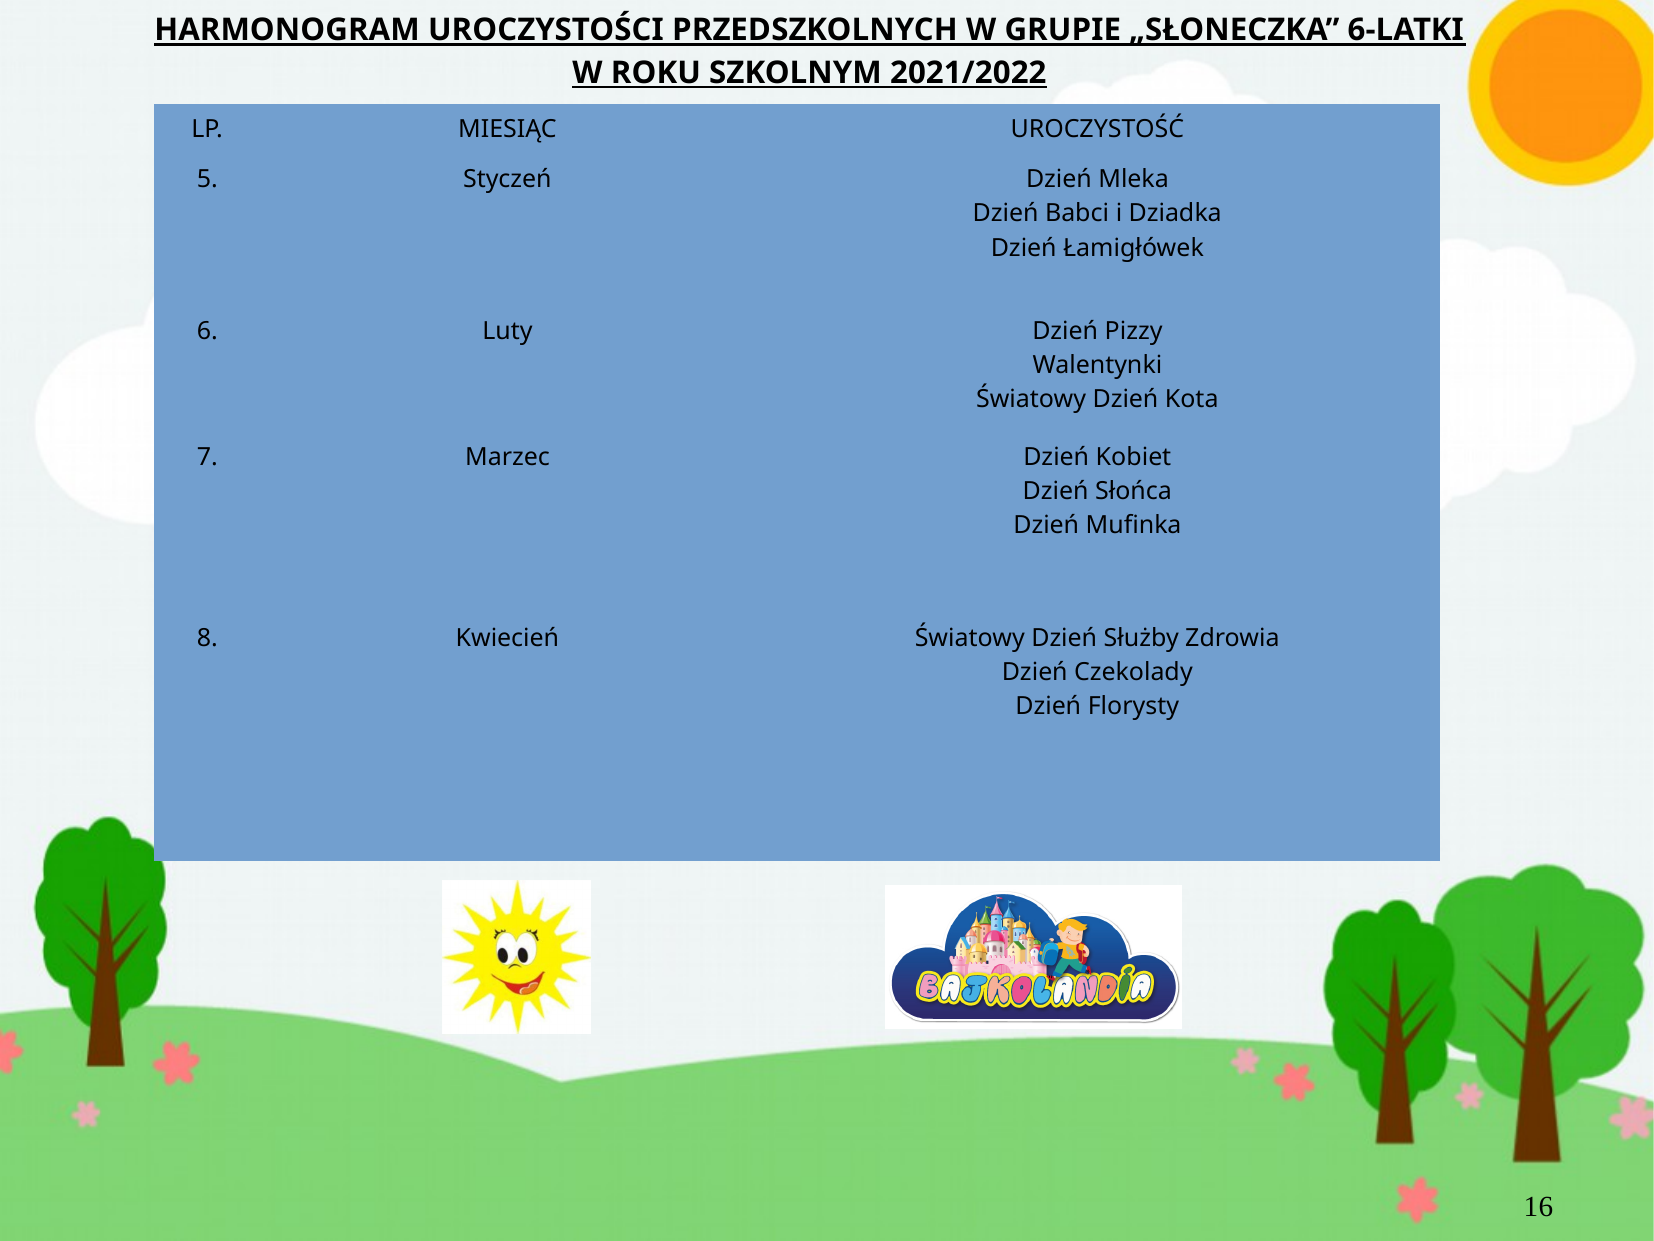

HARMONOGRAM UROCZYSTOŚCI PRZEDSZKOLNYCH W GRUPIE „SŁONECZKA” 6-LATKI
W ROKU SZKOLNYM 2021/2022
| LP. | MIESIĄC | UROCZYSTOŚĆ |
| --- | --- | --- |
| 5. | Styczeń | Dzień Mleka Dzień Babci i Dziadka Dzień Łamigłówek |
| 6. | Luty | Dzień Pizzy Walentynki Światowy Dzień Kota |
| 7. | Marzec | Dzień Kobiet Dzień Słońca Dzień Mufinka |
| 8. | Kwiecień | Światowy Dzień Służby Zdrowia Dzień Czekolady Dzień Florysty |